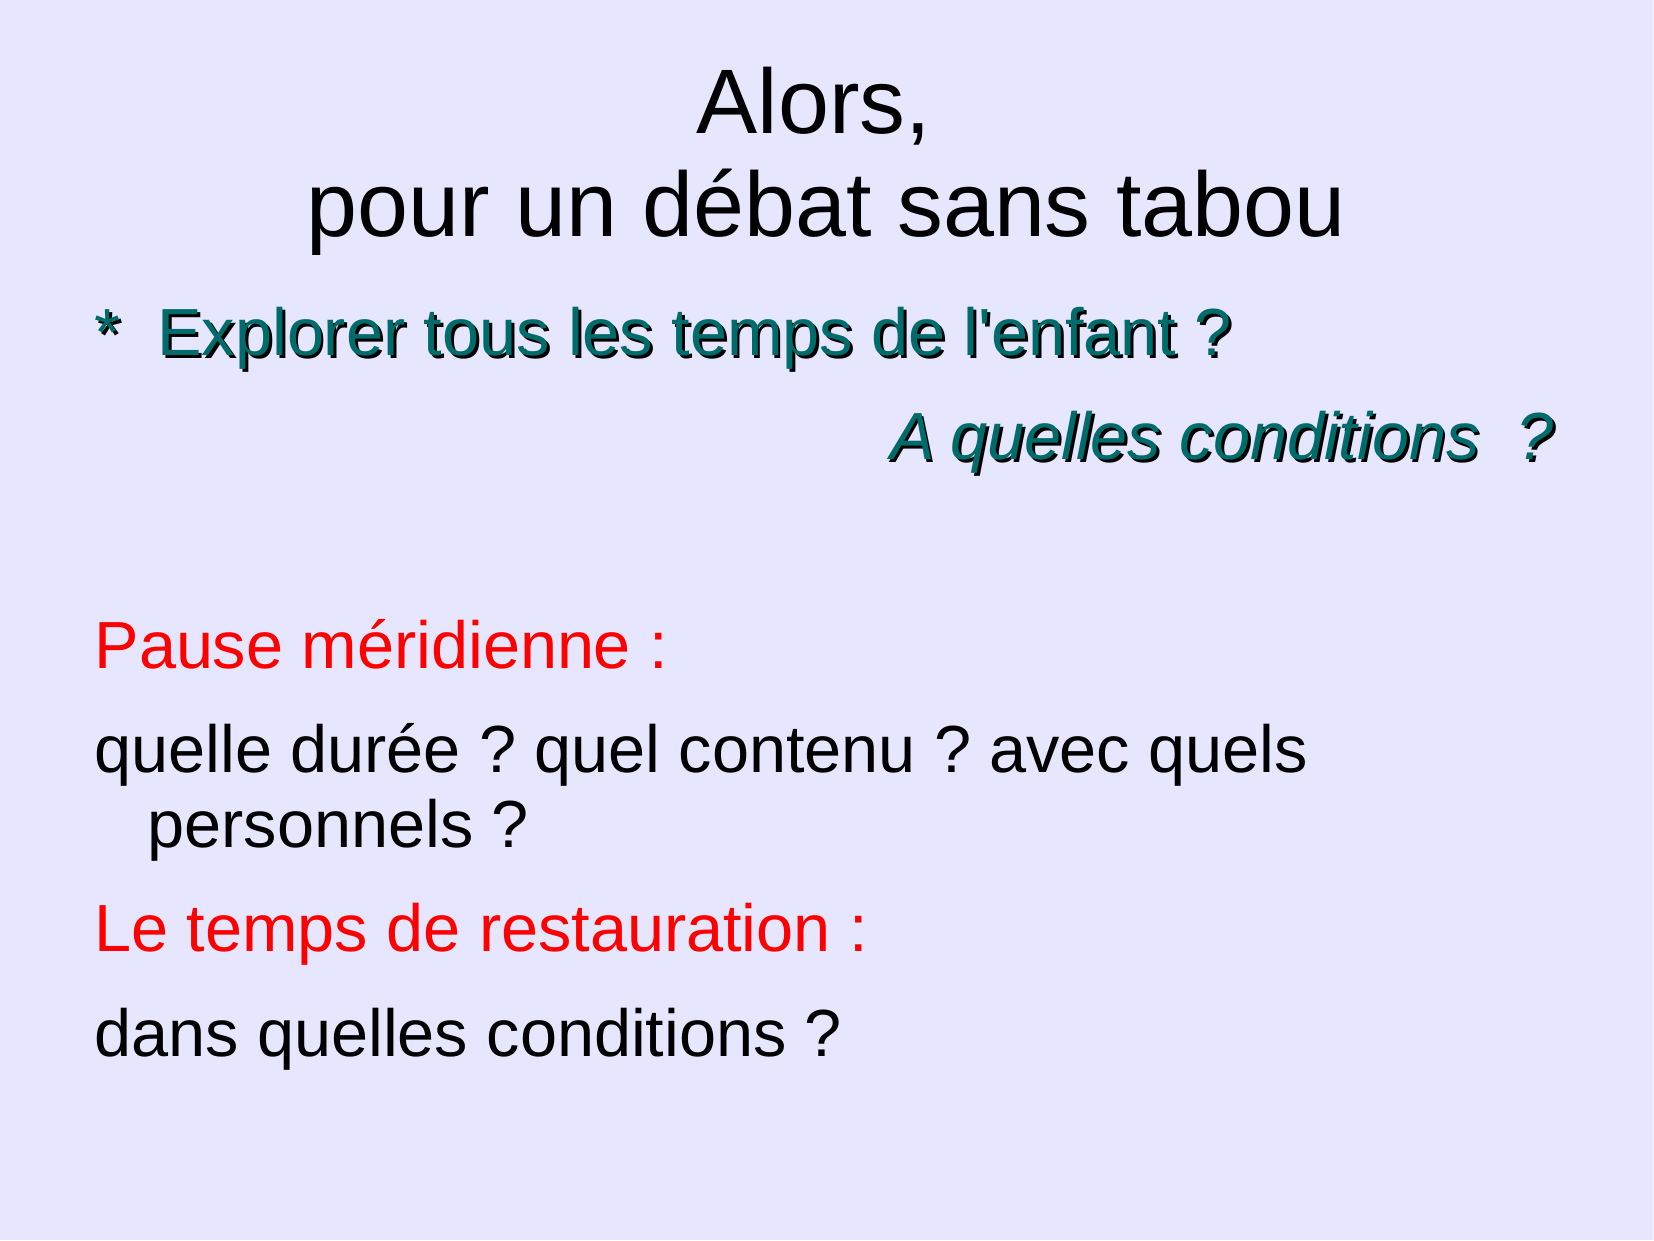

# Alors, pour un débat sans tabou
* Explorer tous les temps de l'enfant ?
 A quelles conditions ?
Pause méridienne :
quelle durée ? quel contenu ? avec quels personnels ?
Le temps de restauration :
dans quelles conditions ?